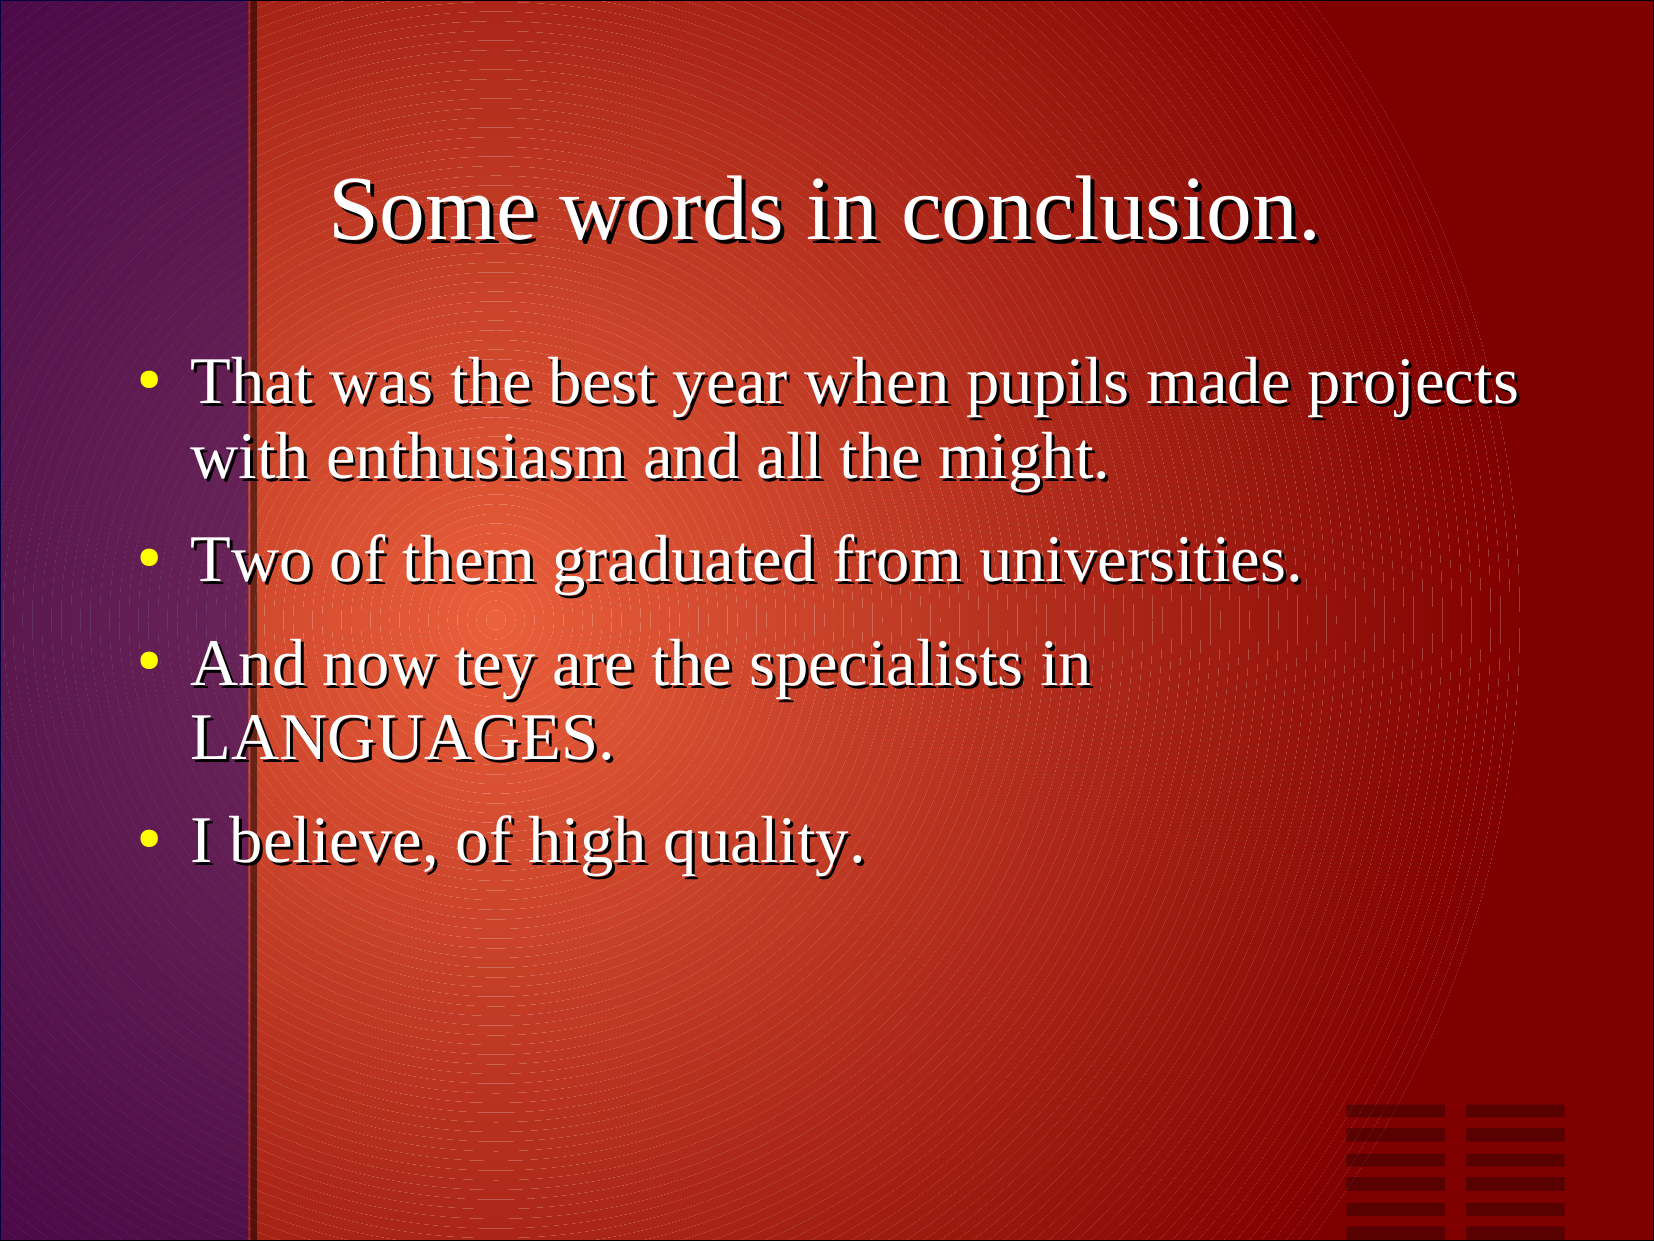

# Some words in conclusion.
That was the best year when pupils made projects with enthusiasm and all the might.
Two of them graduated from universities.
And now tey are the specialists in LANGUAGES.
I believe, of high quality.